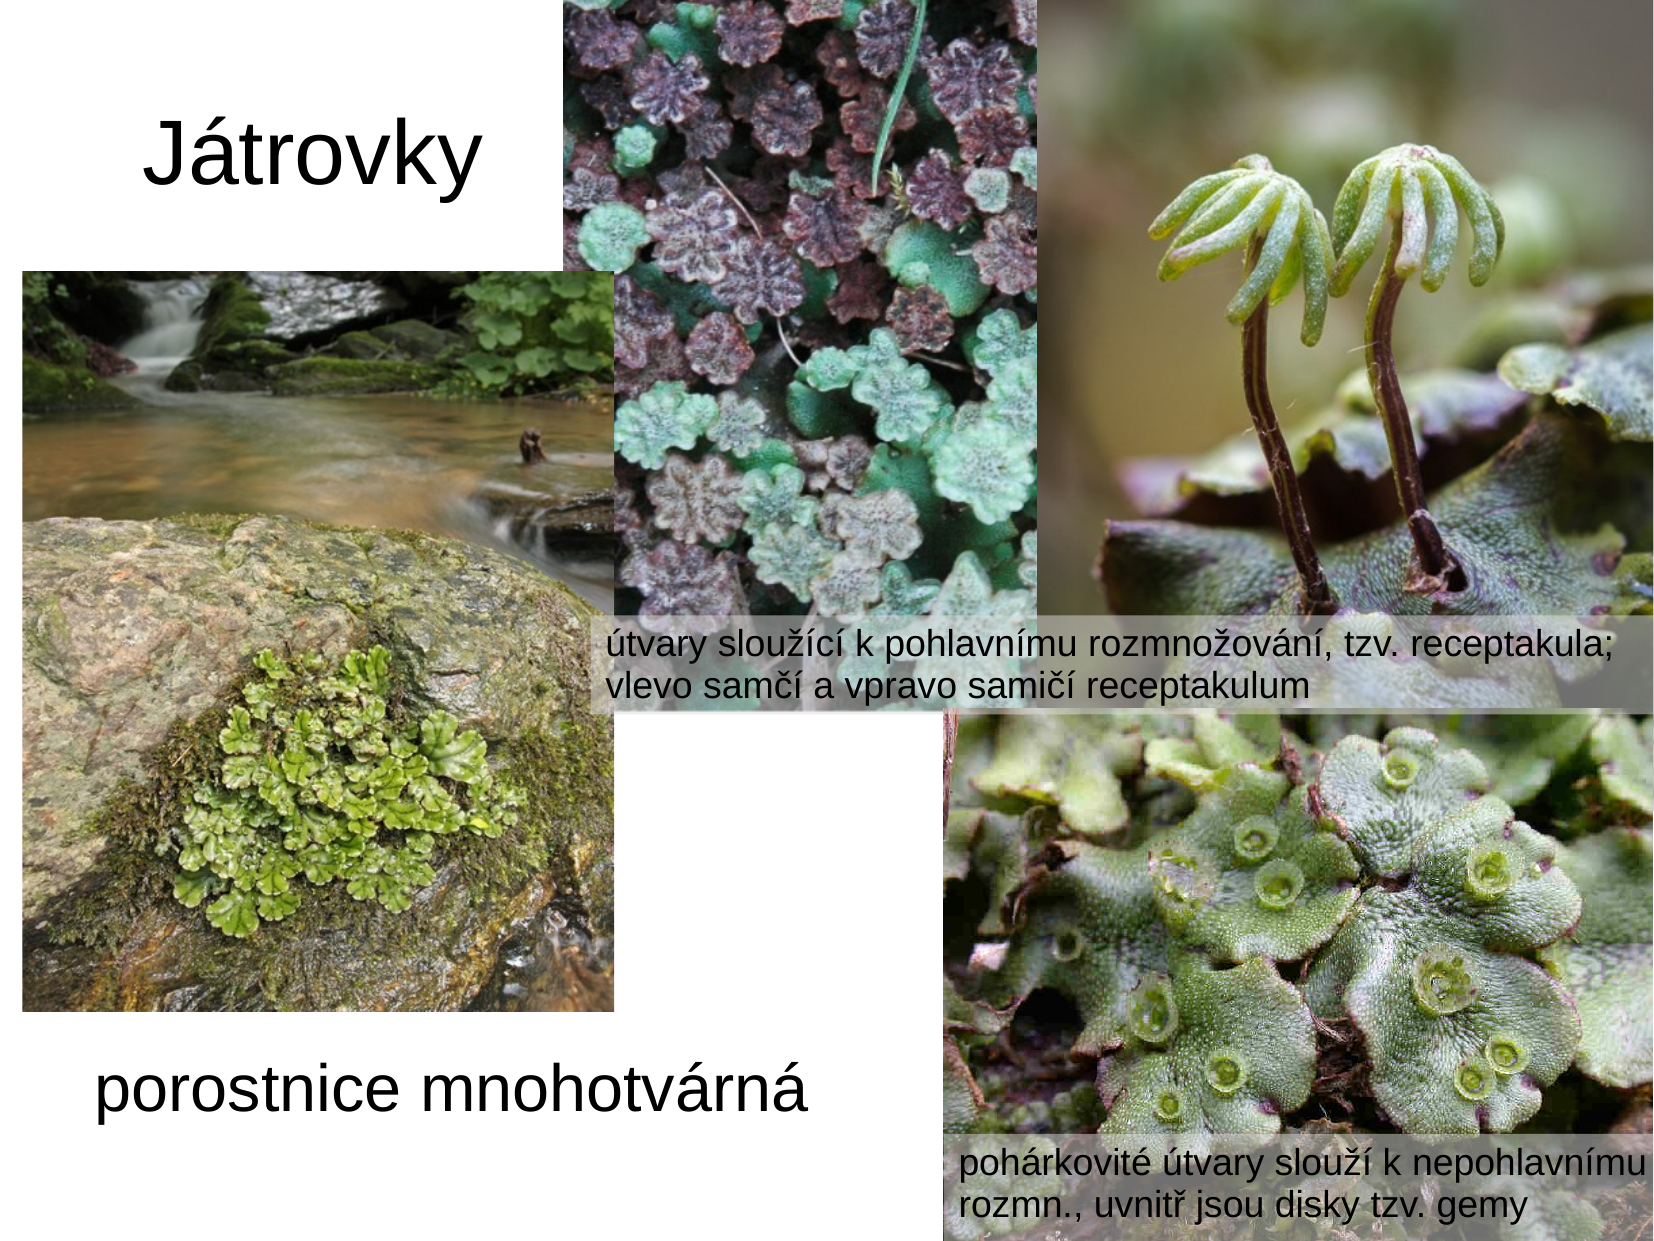

# Játrovky
útvary sloužící k pohlavnímu rozmnožování, tzv. receptakula; vlevo samčí a vpravo samičí receptakulum
porostnice mnohotvárná
pohárkovité útvary slouží k nepohlavnímu rozmn., uvnitř jsou disky tzv. gemy